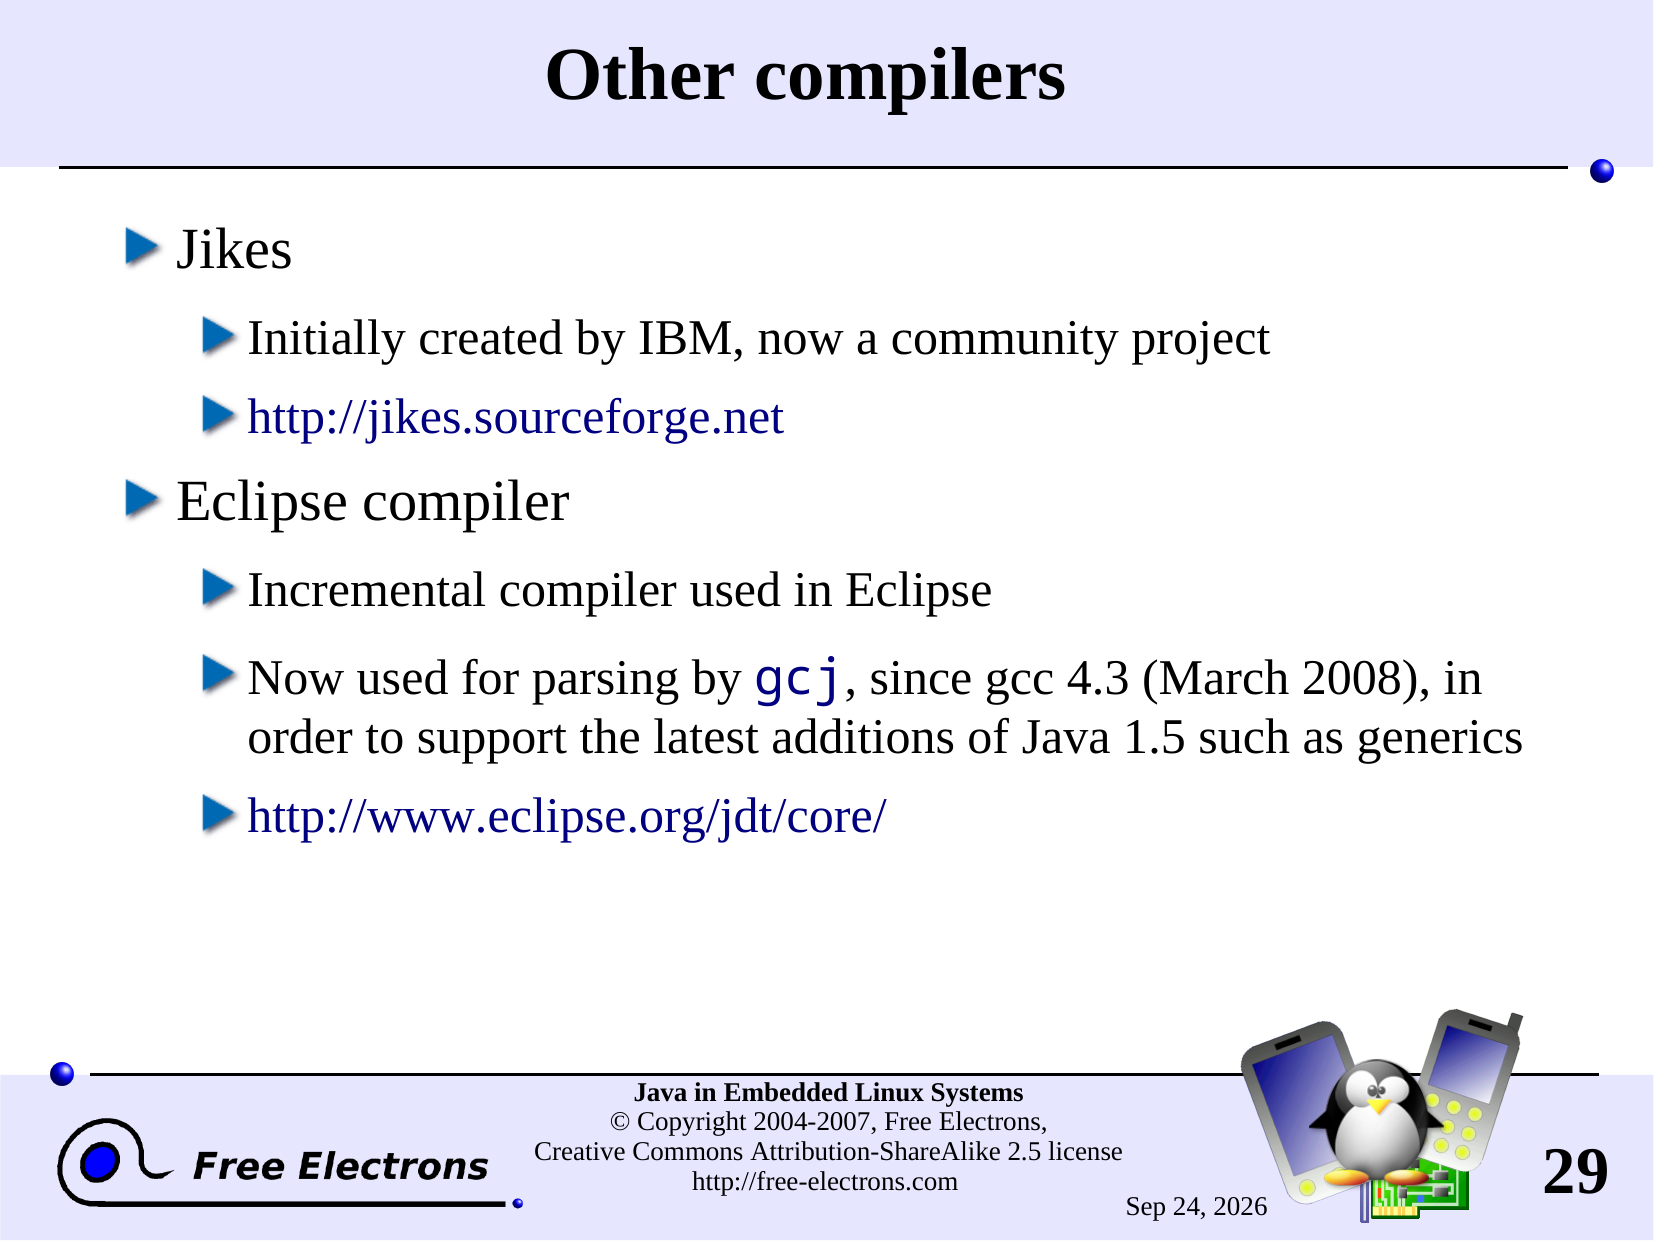

# Other compilers
Jikes
Initially created by IBM, now a community project
http://jikes.sourceforge.net
Eclipse compiler
Incremental compiler used in Eclipse
Now used for parsing by gcj, since gcc 4.3 (March 2008), in order to support the latest additions of Java 1.5 such as generics
http://www.eclipse.org/jdt/core/